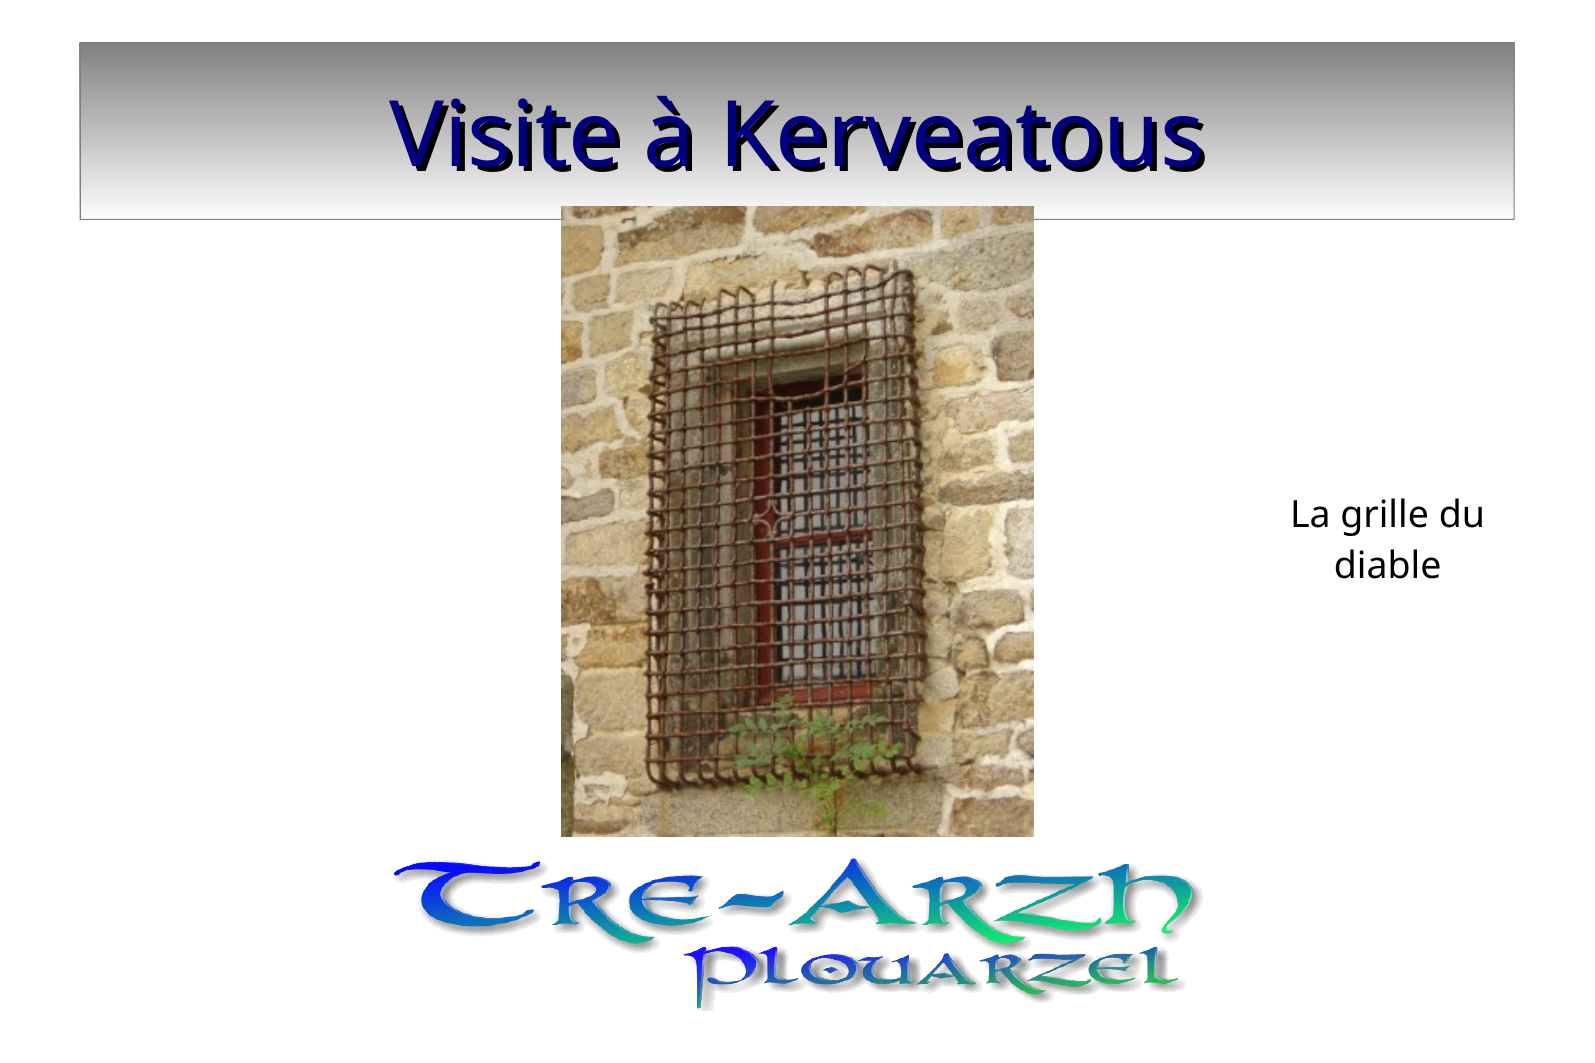

# Visite à Kerveatous
La grille du diable